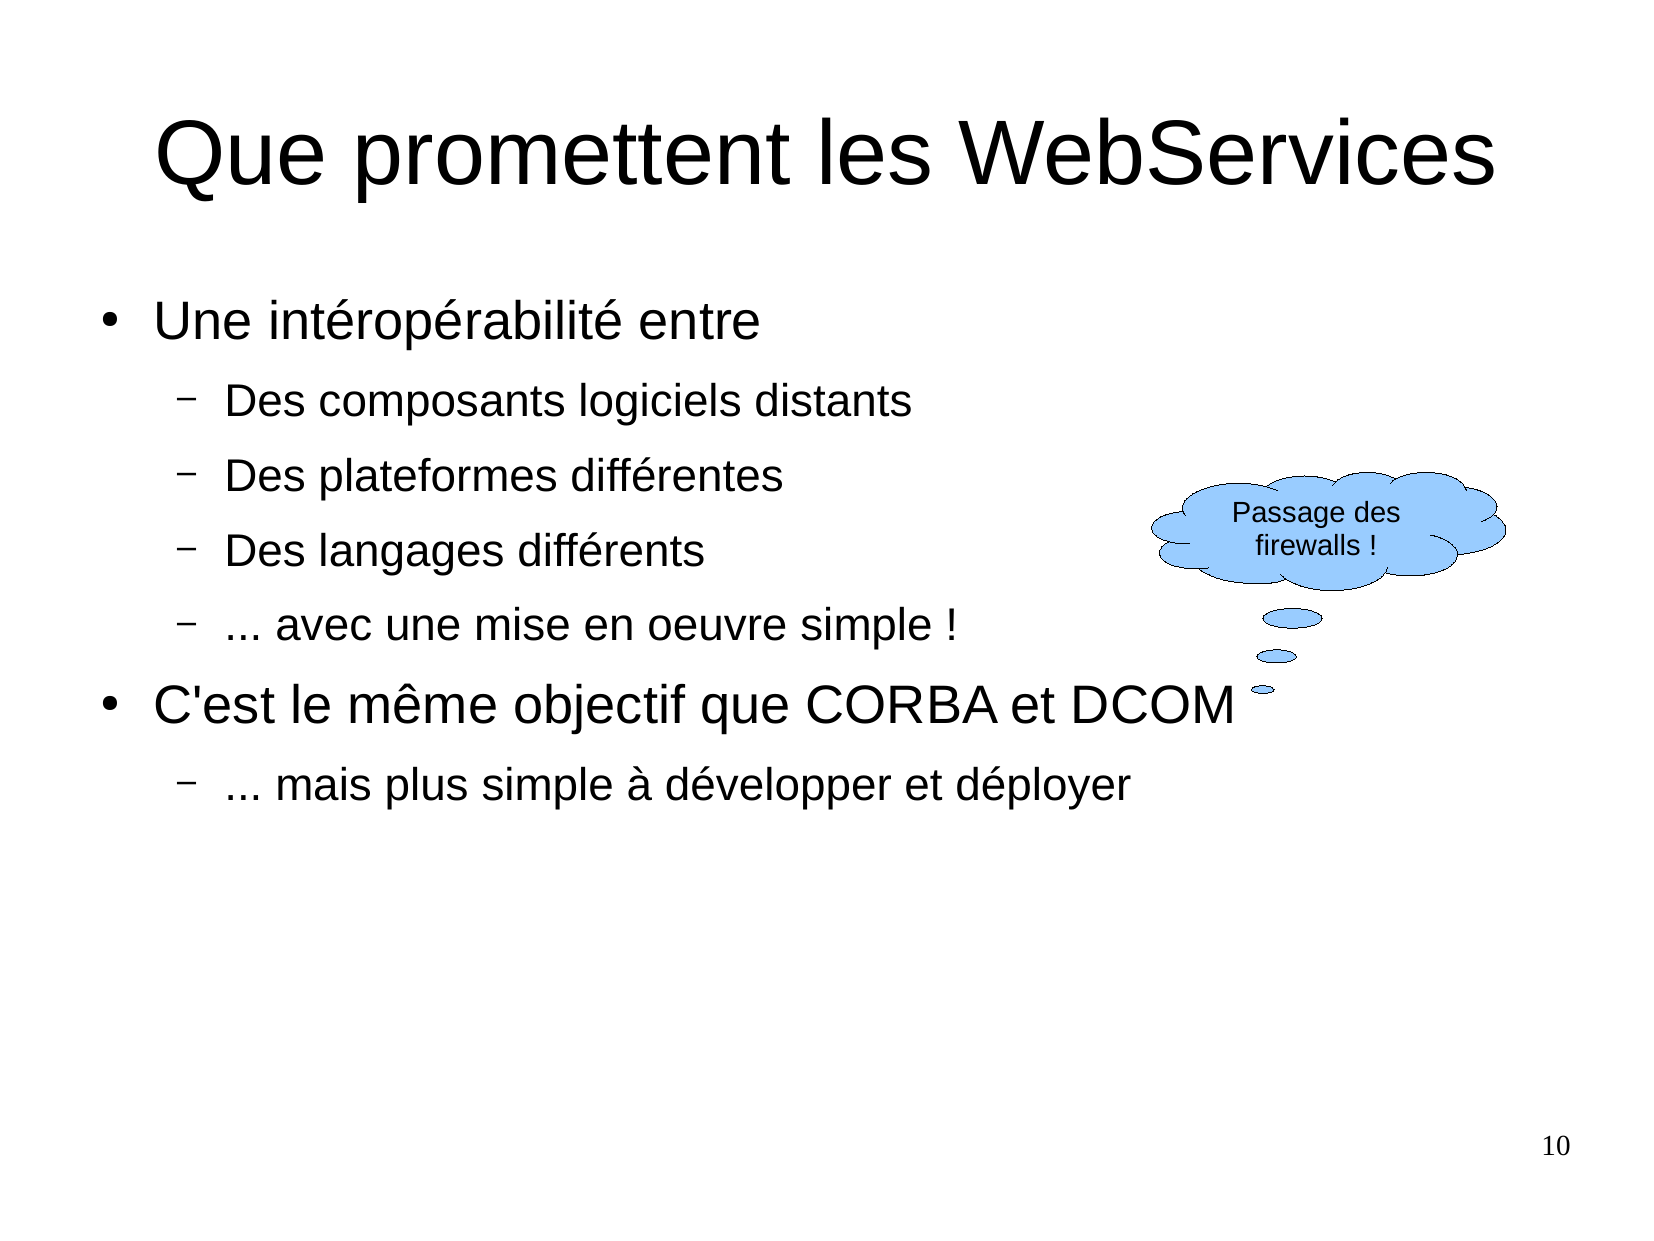

# Que promettent les WebServices
Une intéropérabilité entre
Des composants logiciels distants
Des plateformes différentes
Des langages différents
... avec une mise en oeuvre simple !
C'est le même objectif que CORBA et DCOM
... mais plus simple à développer et déployer
Passage des firewalls !
10